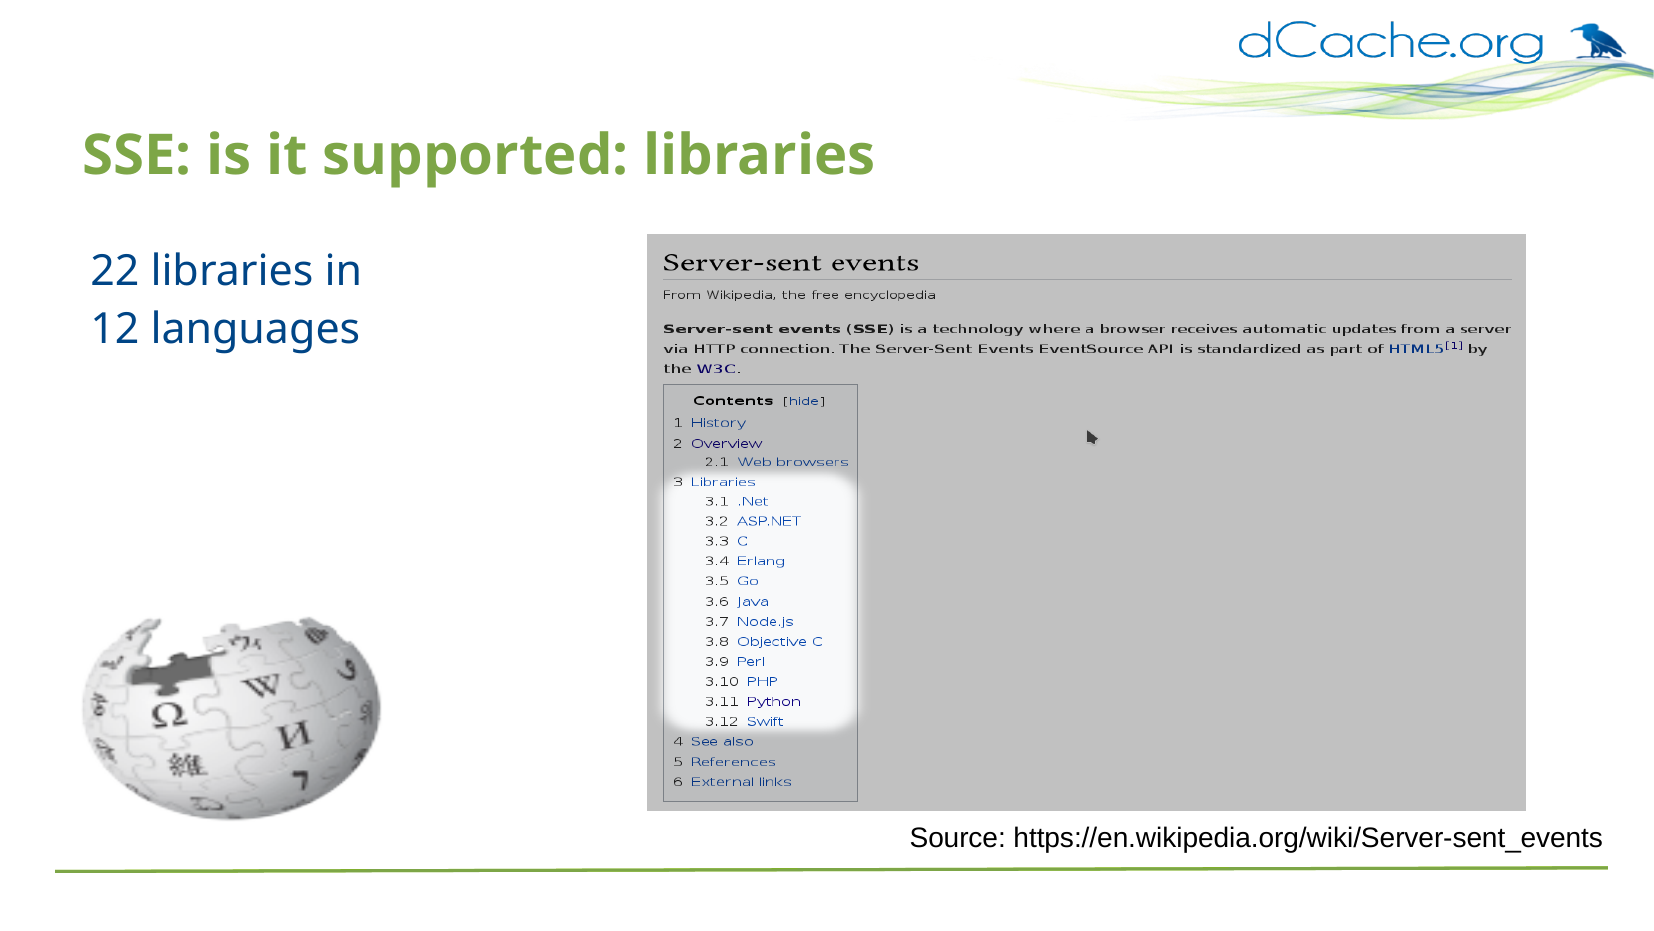

# SSE: is it supported: libraries
22 libraries in
12 languages
Source: https://en.wikipedia.org/wiki/Server-sent_events